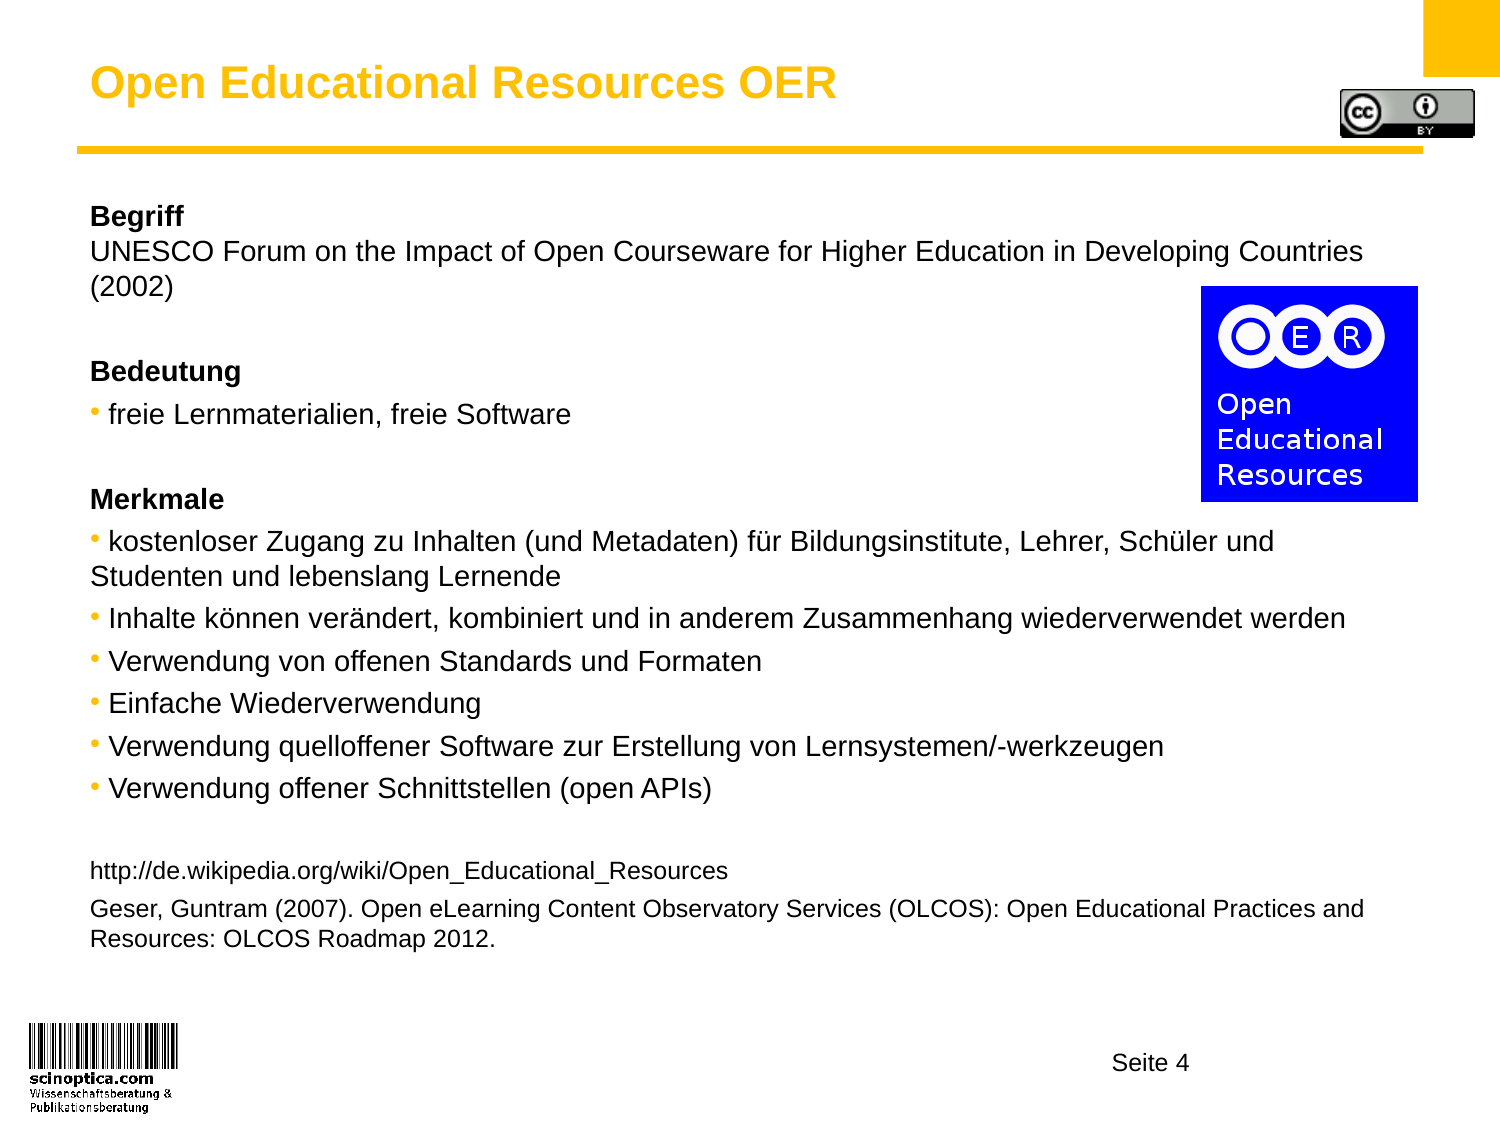

# Open Educational Resources OER
Begriff
UNESCO Forum on the Impact of Open Courseware for Higher Education in Developing Countries (2002)
Bedeutung
 freie Lernmaterialien, freie Software
Merkmale
 kostenloser Zugang zu Inhalten (und Metadaten) für Bildungsinstitute, Lehrer, Schüler und Studenten und lebenslang Lernende
 Inhalte können verändert, kombiniert und in anderem Zusammenhang wiederverwendet werden
 Verwendung von offenen Standards und Formaten
 Einfache Wiederverwendung
 Verwendung quelloffener Software zur Erstellung von Lernsystemen/-werkzeugen
 Verwendung offener Schnittstellen (open APIs)
http://de.wikipedia.org/wiki/Open_Educational_Resources
Geser, Guntram (2007). Open eLearning Content Observatory Services (OLCOS): Open Educational Practices and Resources: OLCOS Roadmap 2012.
Seite